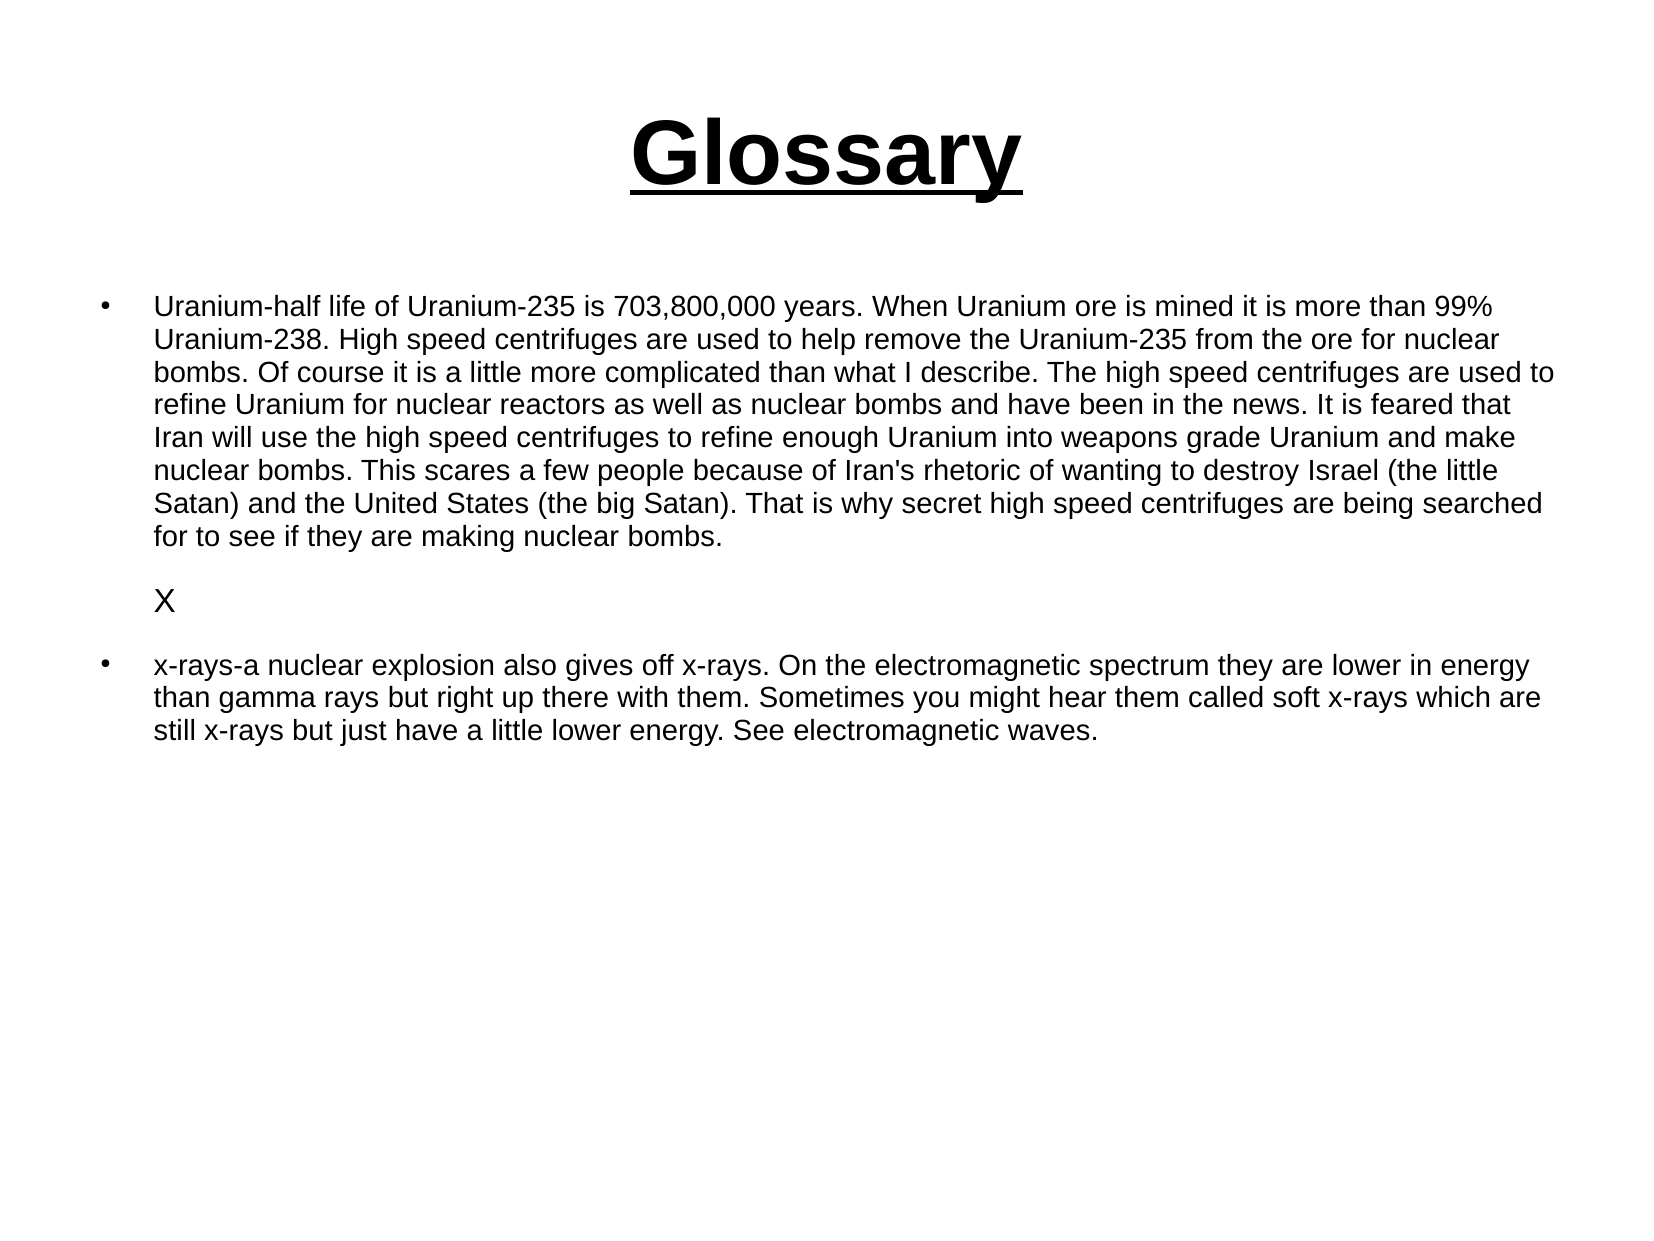

# Glossary
Uranium-half life of Uranium-235 is 703,800,000 years. When Uranium ore is mined it is more than 99% Uranium-238. High speed centrifuges are used to help remove the Uranium-235 from the ore for nuclear bombs. Of course it is a little more complicated than what I describe. The high speed centrifuges are used to refine Uranium for nuclear reactors as well as nuclear bombs and have been in the news. It is feared that Iran will use the high speed centrifuges to refine enough Uranium into weapons grade Uranium and make nuclear bombs. This scares a few people because of Iran's rhetoric of wanting to destroy Israel (the little Satan) and the United States (the big Satan). That is why secret high speed centrifuges are being searched for to see if they are making nuclear bombs.
X
x-rays-a nuclear explosion also gives off x-rays. On the electromagnetic spectrum they are lower in energy than gamma rays but right up there with them. Sometimes you might hear them called soft x-rays which are still x-rays but just have a little lower energy. See electromagnetic waves.